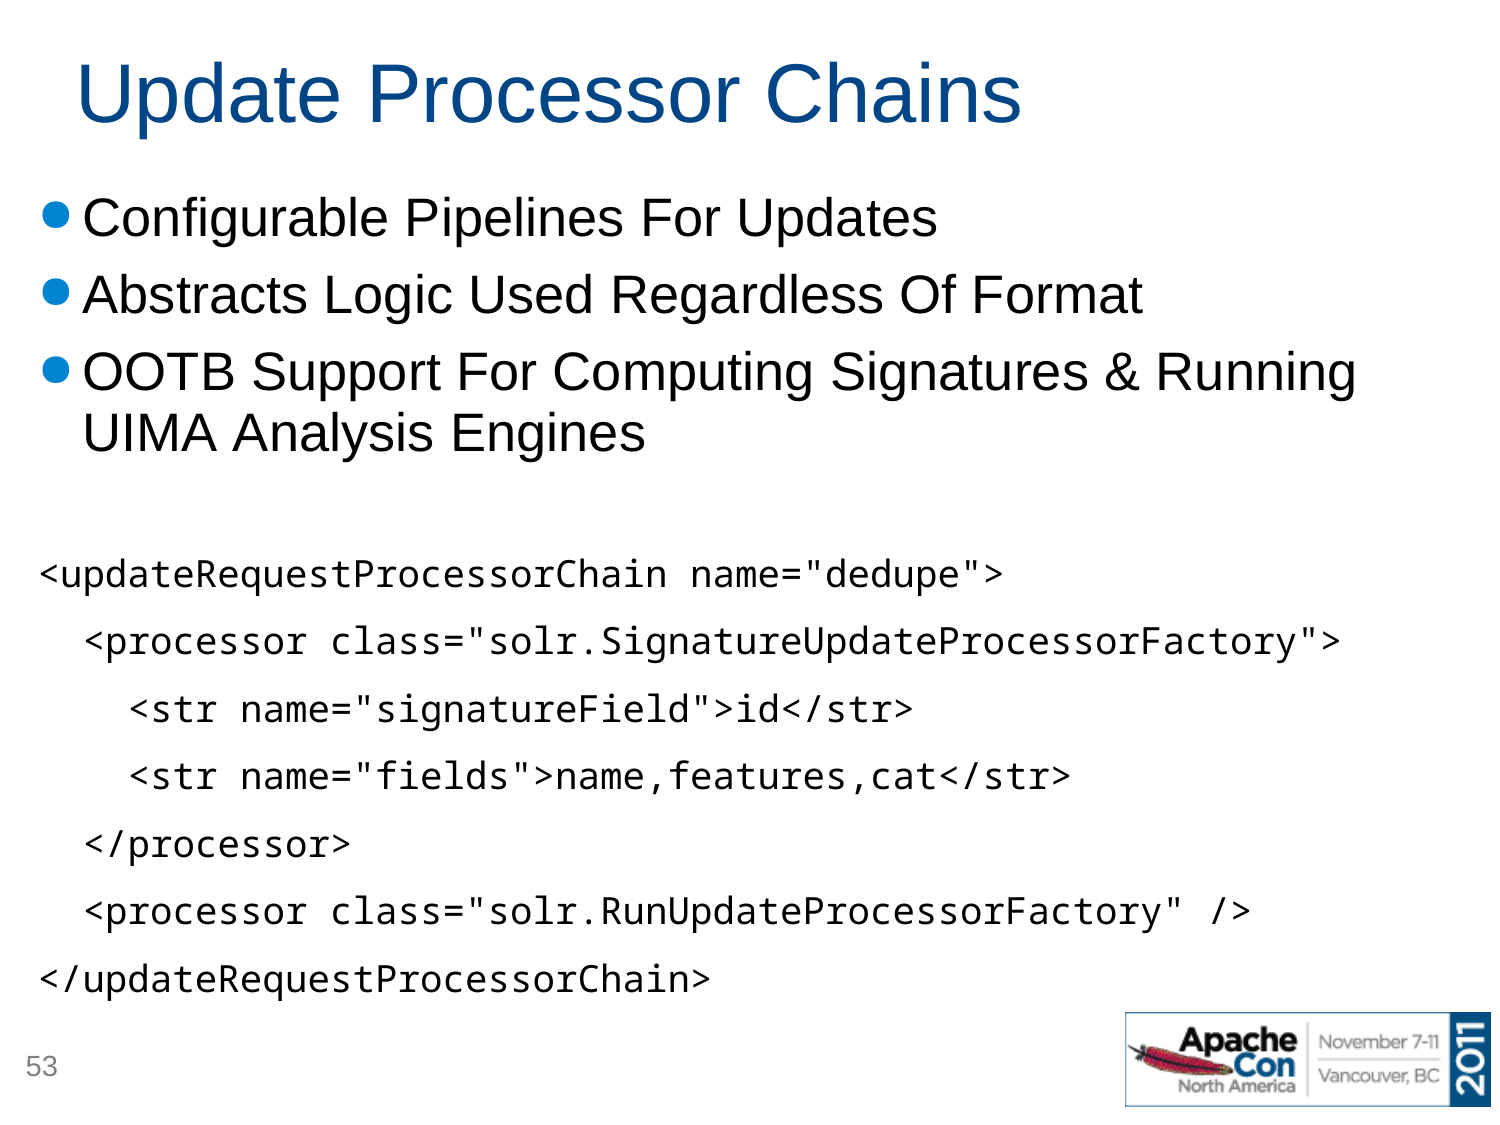

# Update Processor Chains
Configurable Pipelines For Updates
Abstracts Logic Used Regardless Of Format
OOTB Support For Computing Signatures & Running UIMA Analysis Engines
<updateRequestProcessorChain name="dedupe">
 <processor class="solr.SignatureUpdateProcessorFactory">
 <str name="signatureField">id</str>
 <str name="fields">name,features,cat</str>
 </processor>
 <processor class="solr.RunUpdateProcessorFactory" />
</updateRequestProcessorChain>
53